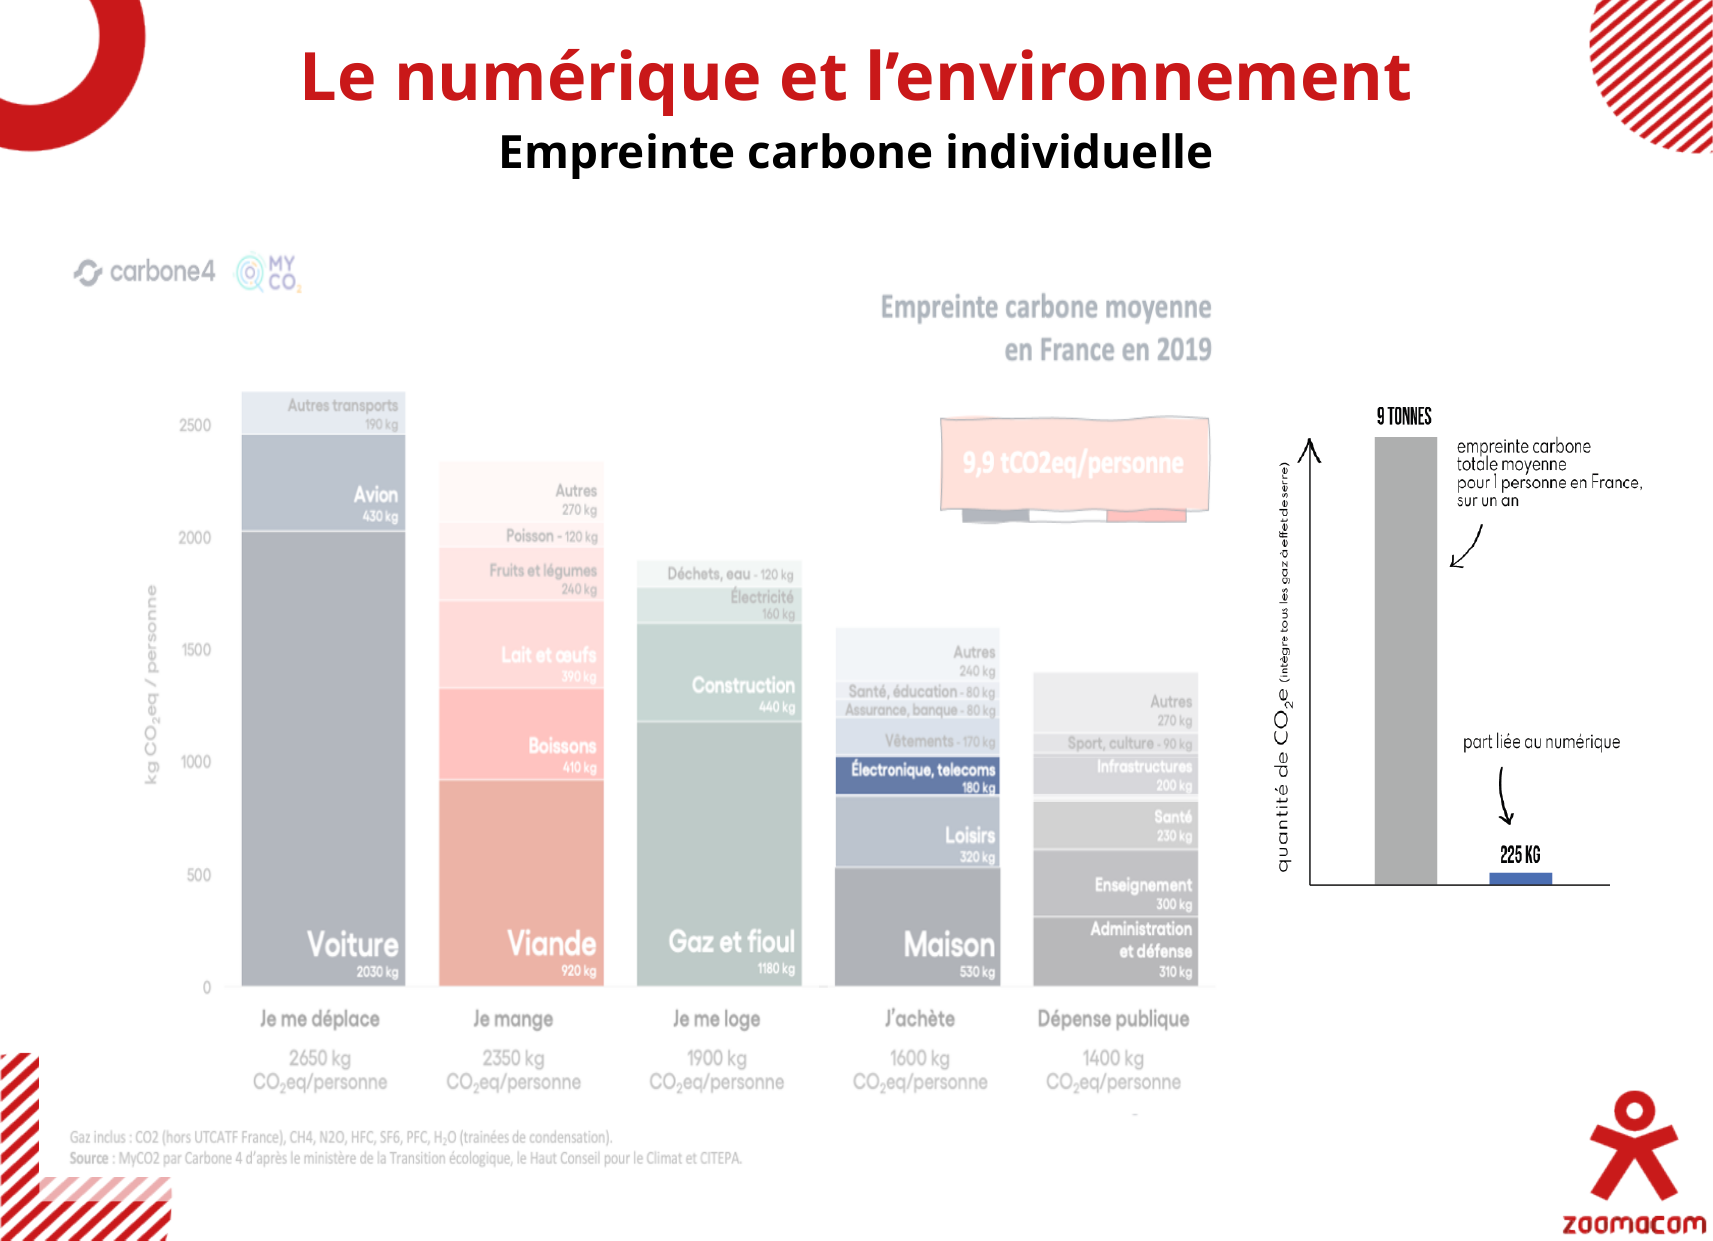

# Le numérique et l’environnement Empreinte carbone individuelle
Objectif 2°C
=
2 Tonnes / pers